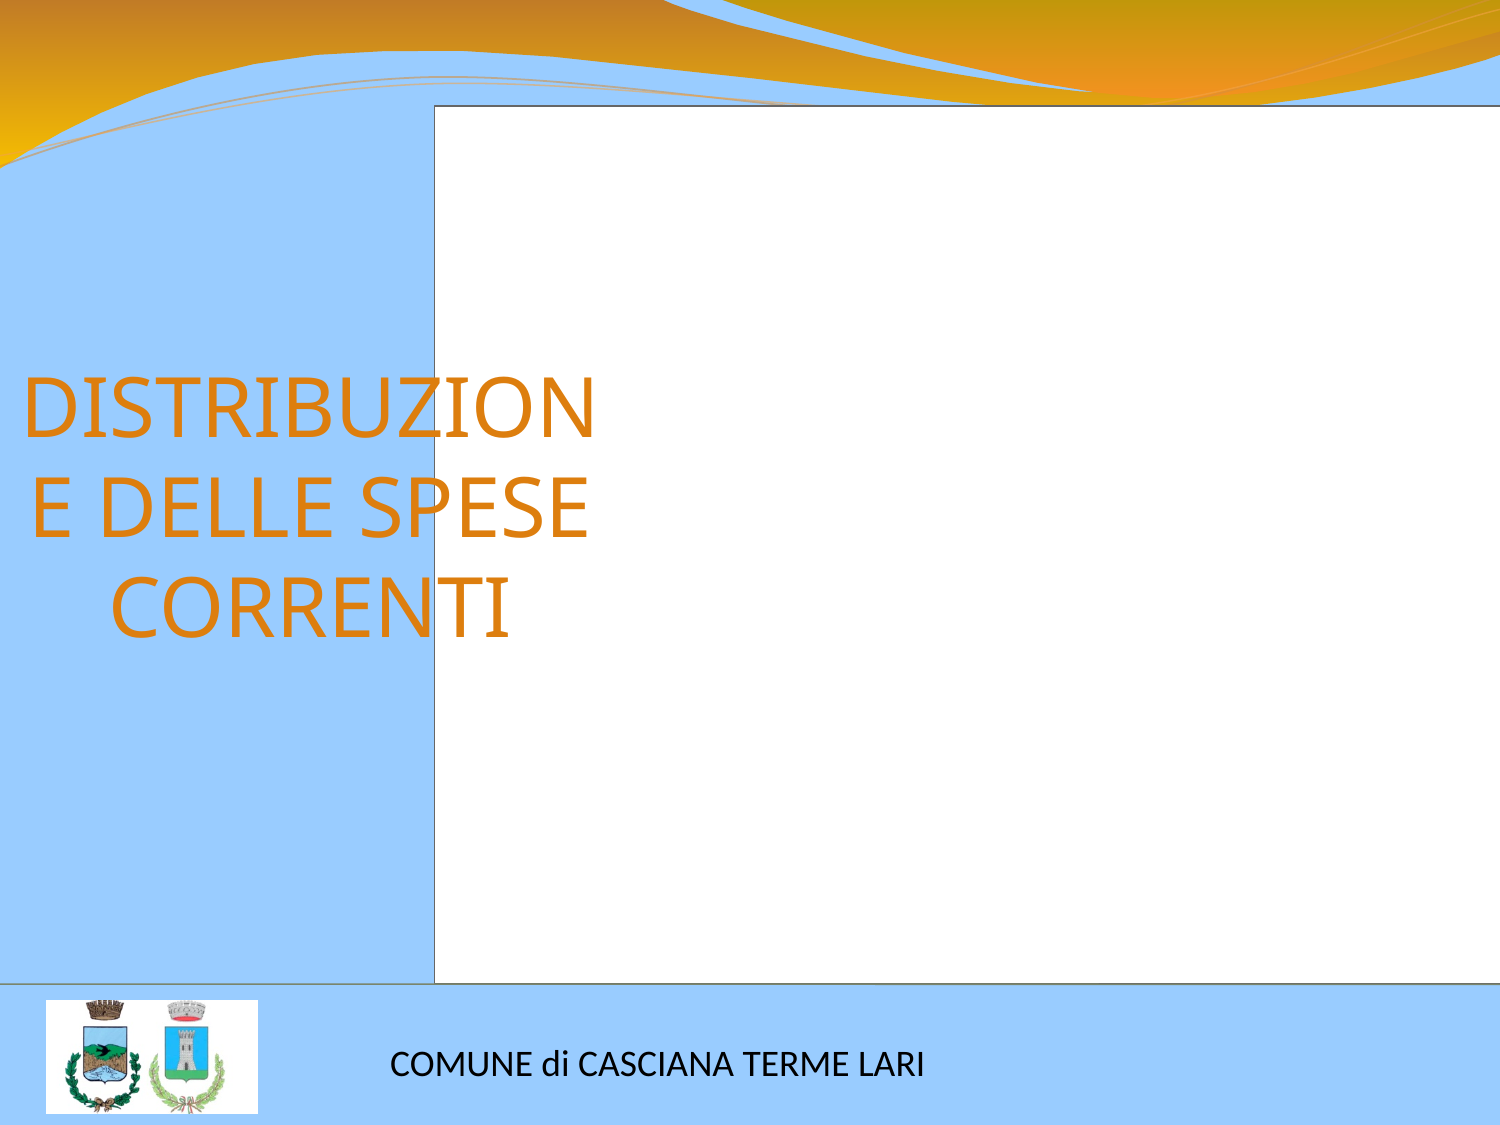

### Chart
| Category | |
|---|---|DISTRIBUZIONE DELLE SPESE
CORRENTI
COMUNE di CASCIANA TERME LARI